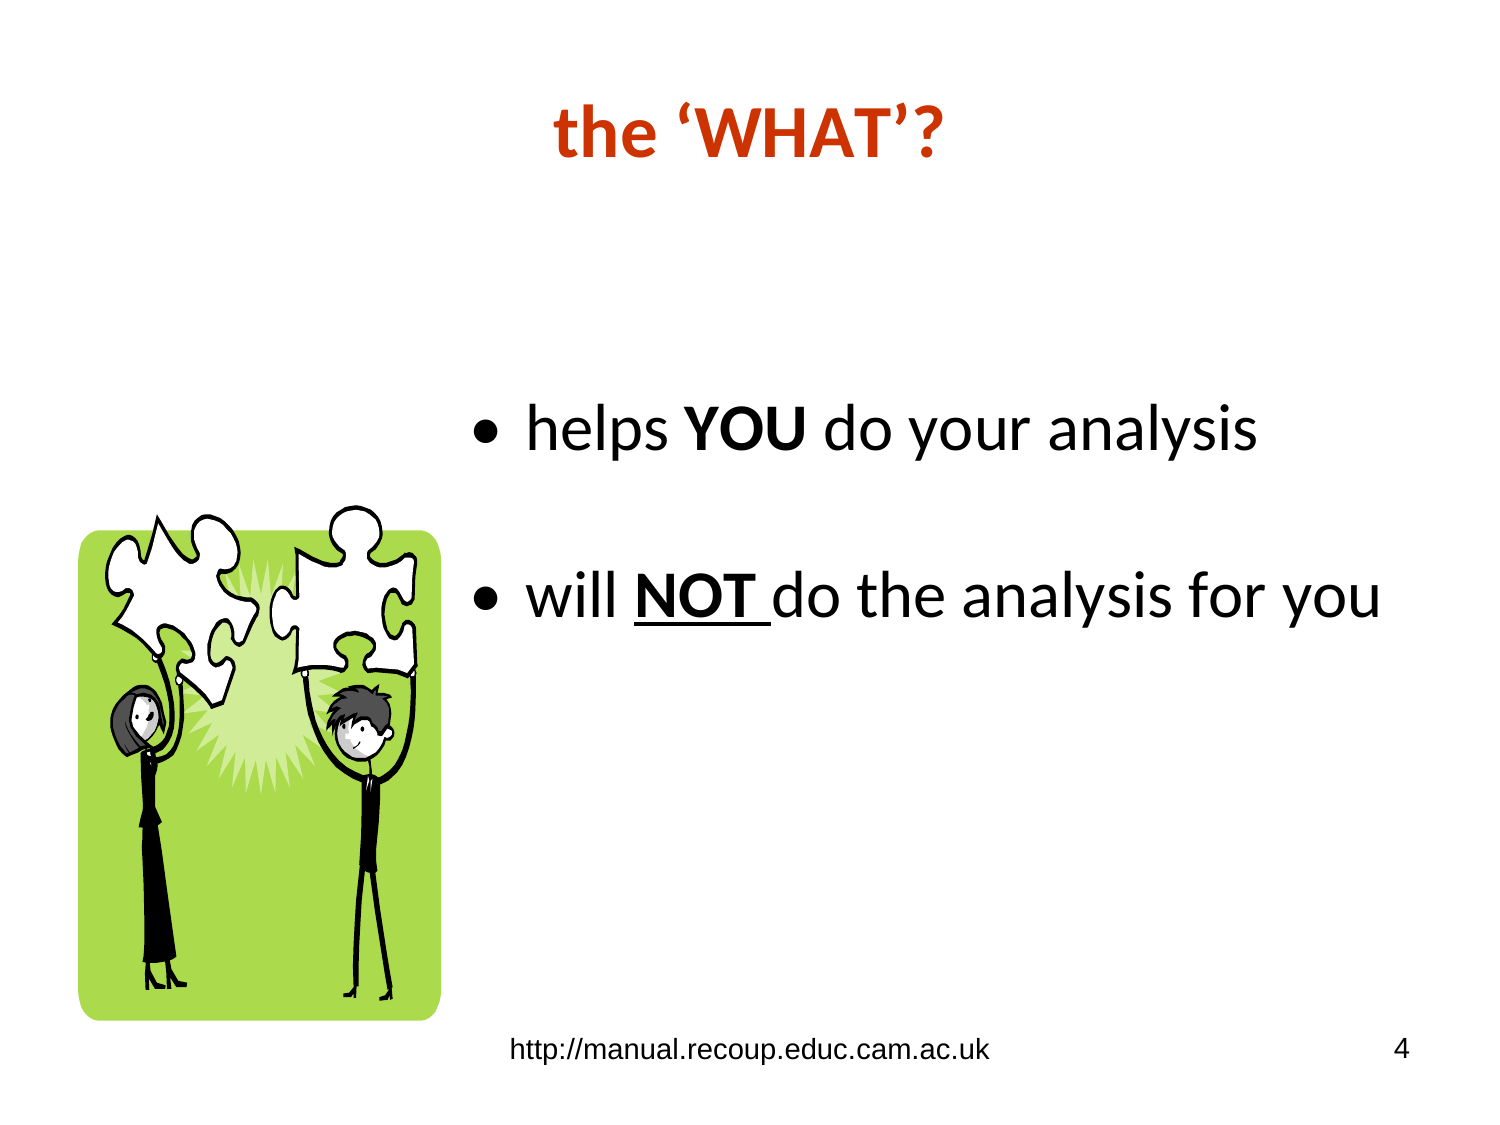

# the ‘WHAT’?
helps YOU do your analysis
will NOT do the analysis for you
4
http://manual.recoup.educ.cam.ac.uk